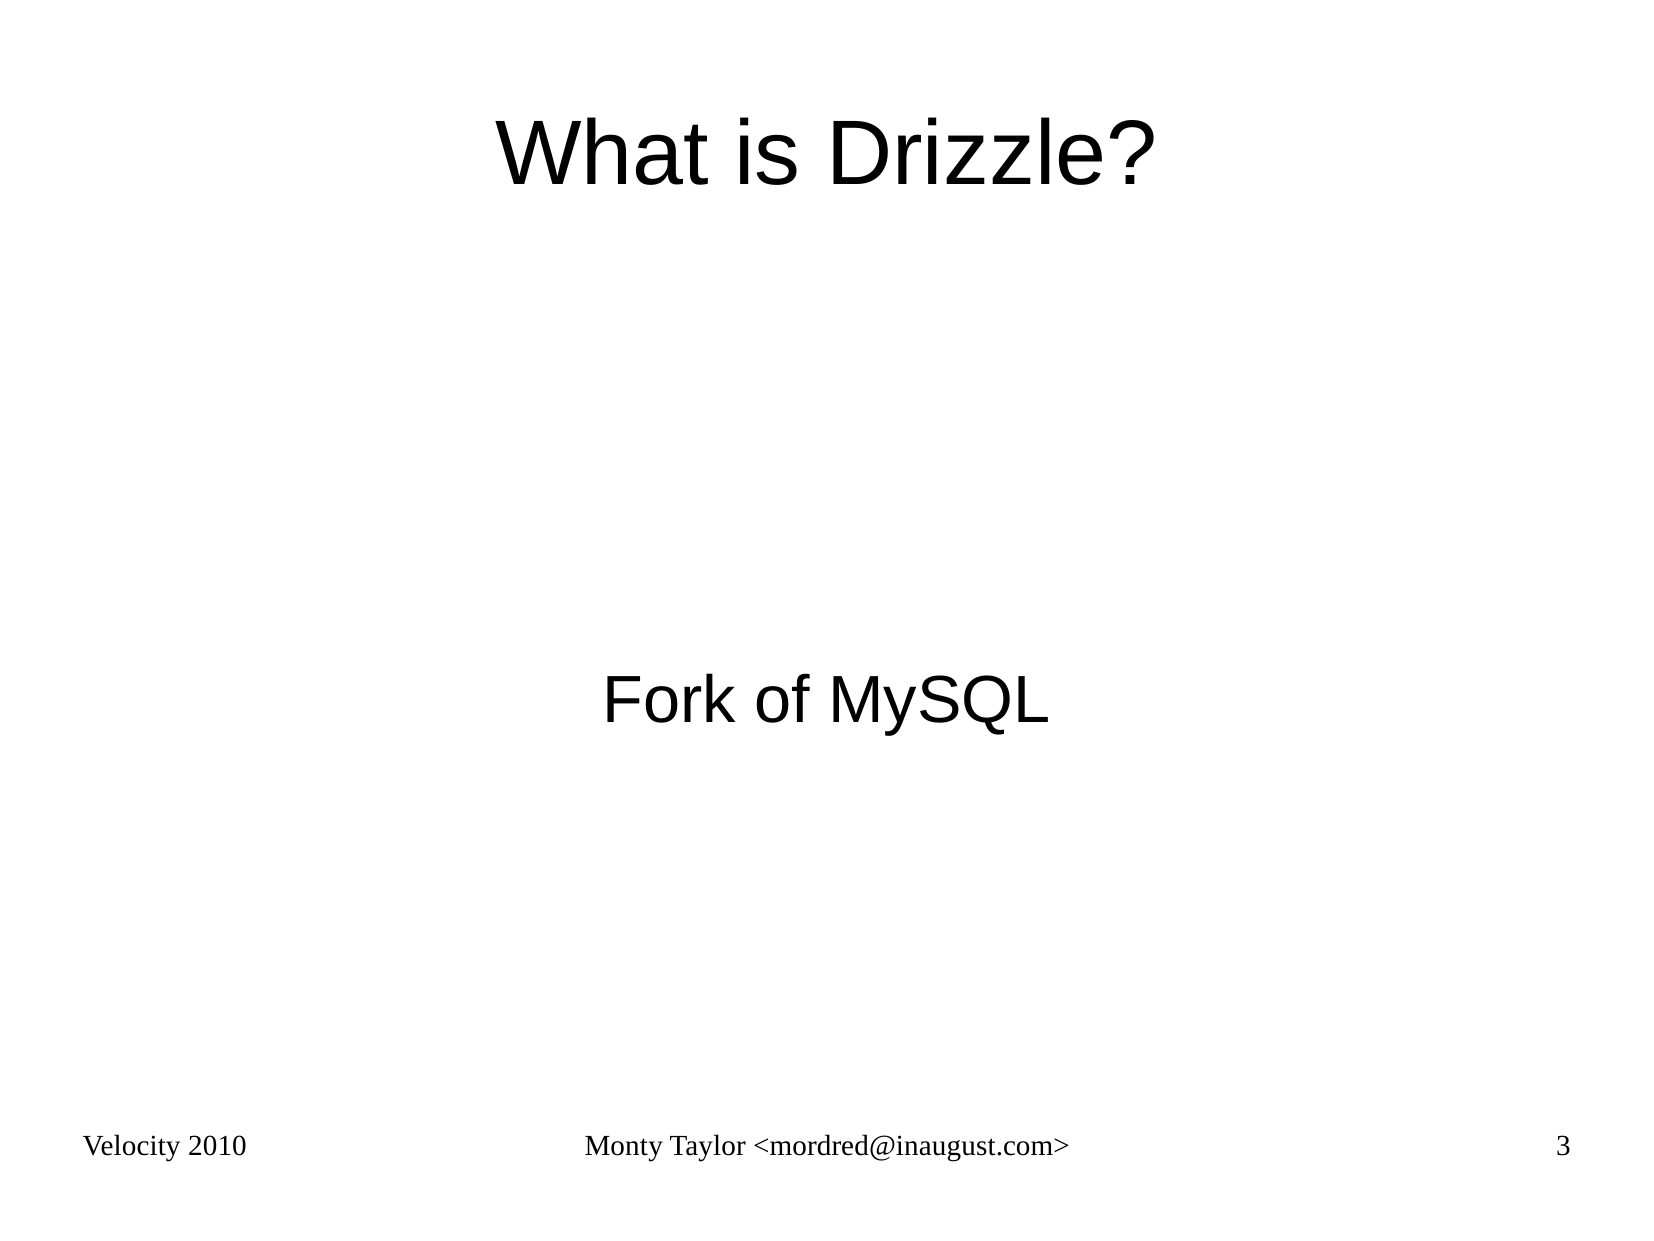

# What is Drizzle?
Fork of MySQL
Velocity 2010
Monty Taylor <mordred@inaugust.com>
3